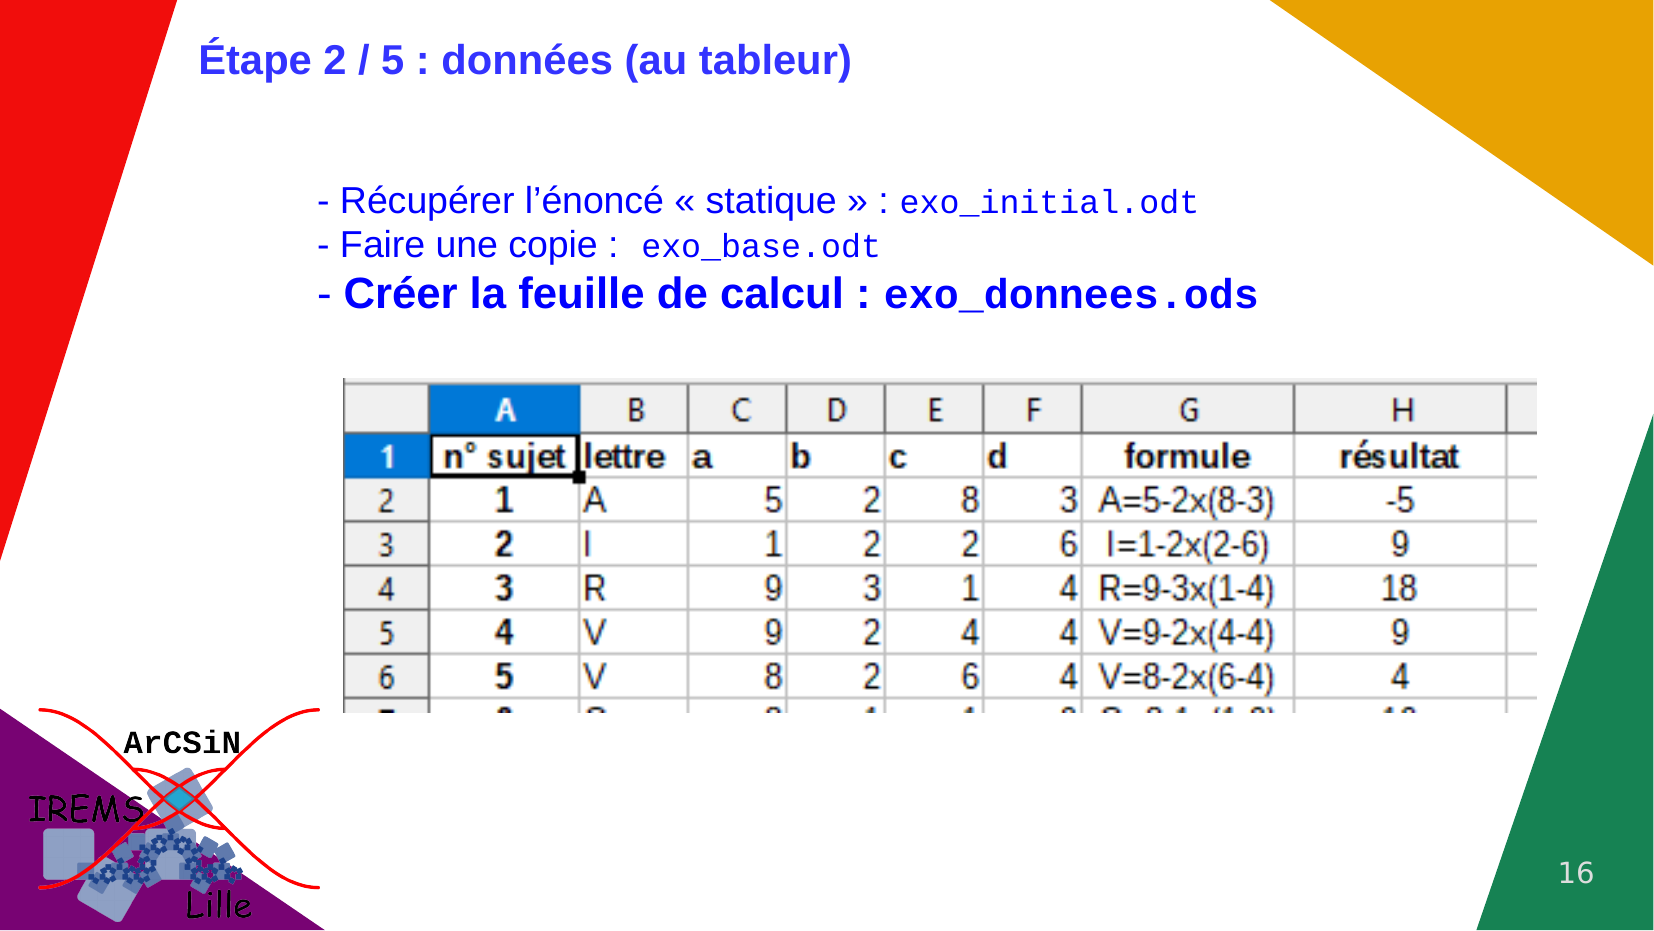

Étape 2 / 5 : données (au tableur)
- Récupérer l’énoncé « statique » : exo_initial.odt
- Faire une copie : exo_base.odt
- Créer la feuille de calcul : exo_donnees.ods
16